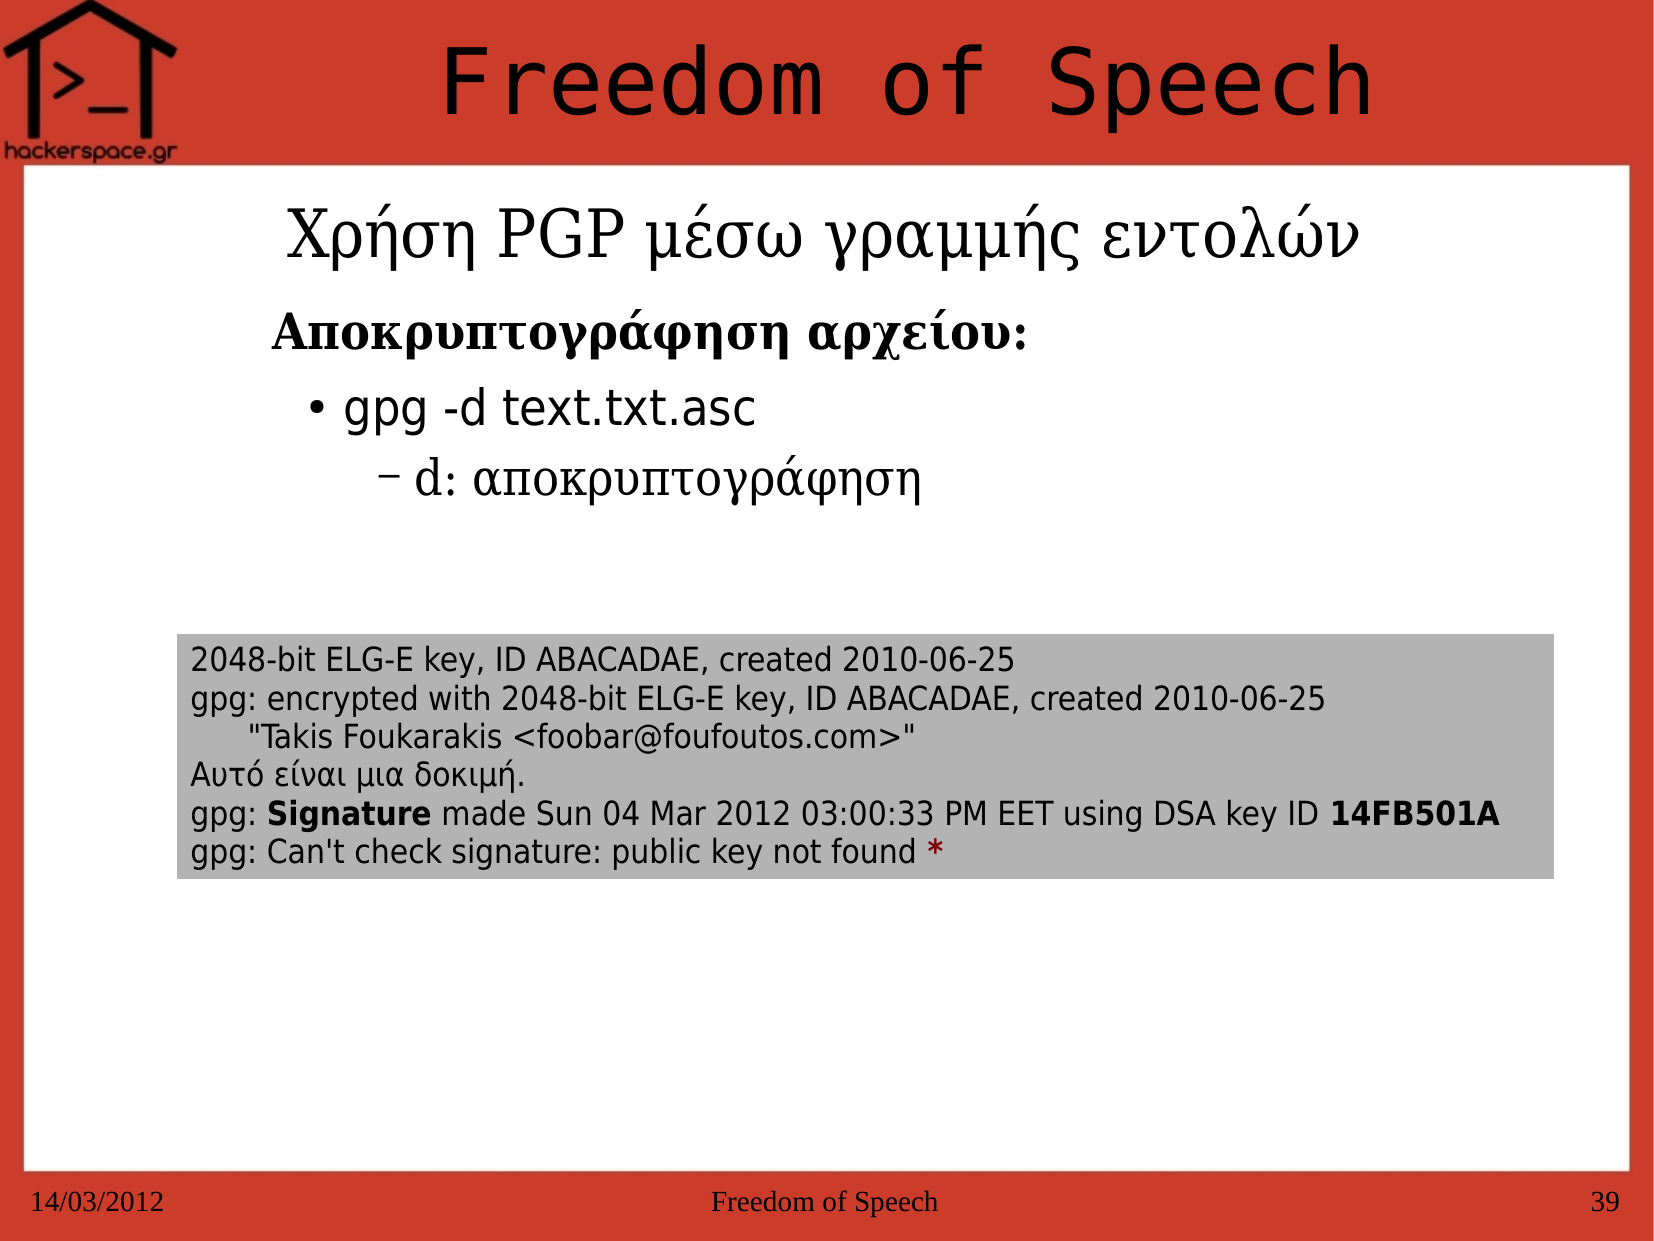

# Freedom of Speech
Χρήση PGP μέσω γραμμής εντολών
Αποκρυπτογράφηση αρχείου:
gpg -d text.txt.asc
d: αποκρυπτογράφηση
| 2048-bit ELG-E key, ID ABACADAE, created 2010-06-25 gpg: encrypted with 2048-bit ELG-E key, ID ABACADAE, created 2010-06-25 "Takis Foukarakis <foobar@foufoutos.com>" Αυτό είναι μια δοκιμή. gpg: Signature made Sun 04 Mar 2012 03:00:33 PM EET using DSA key ID 14FB501A gpg: Can't check signature: public key not found \* |
| --- |
14/03/2012
Freedom of Speech
39